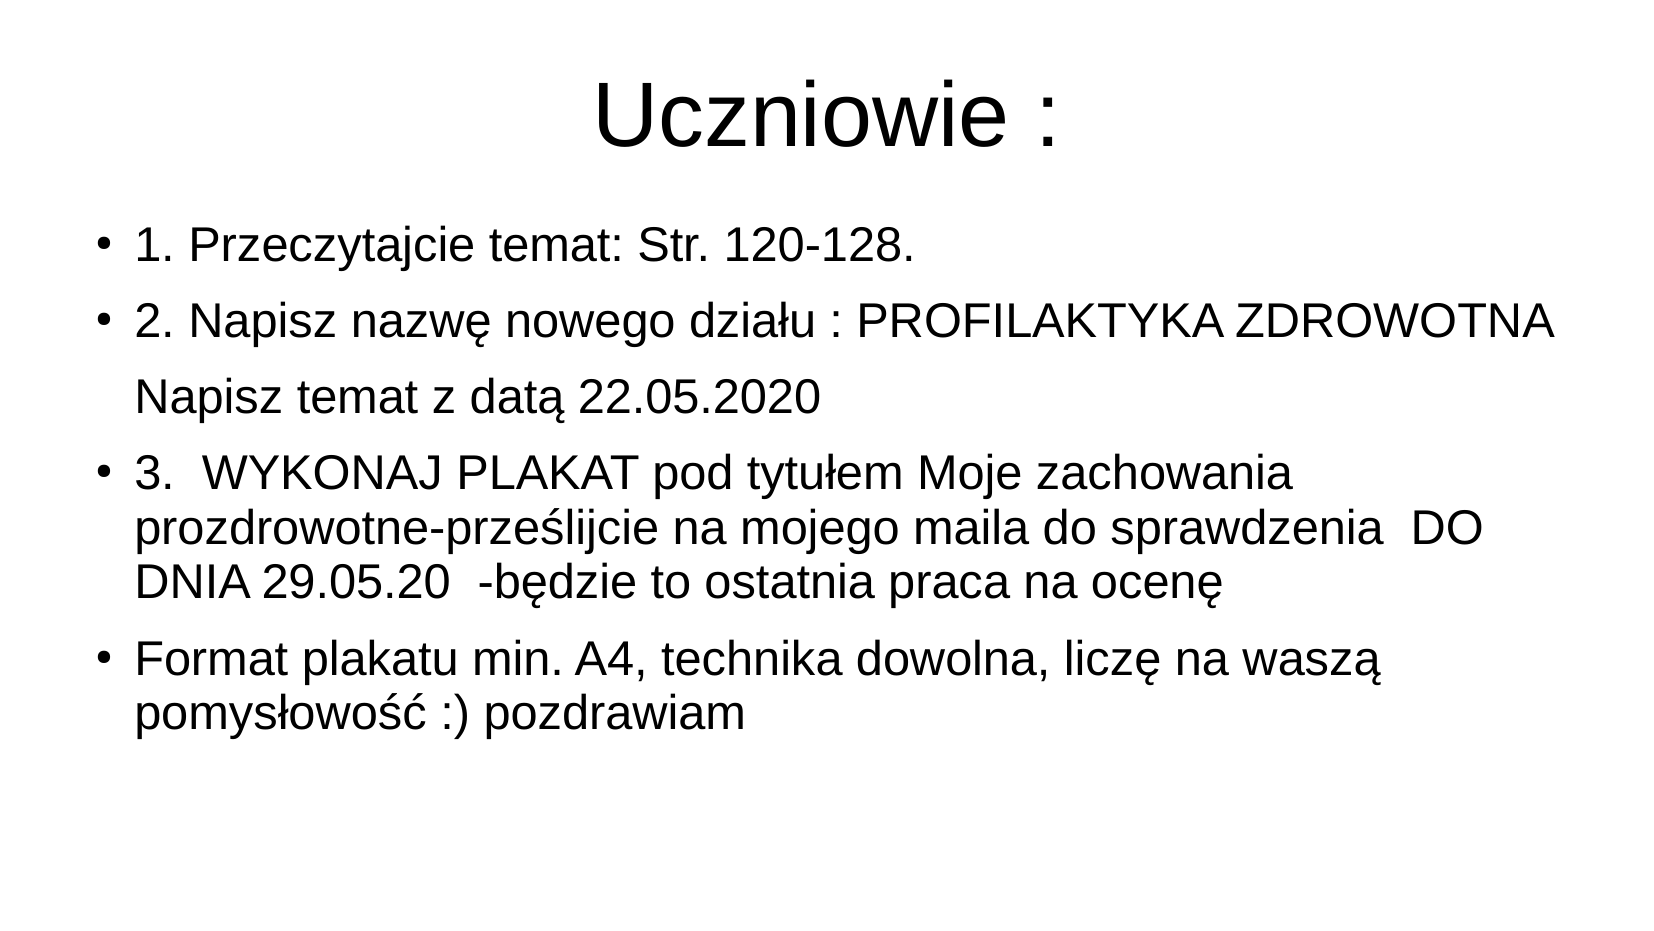

# Uczniowie :
1. Przeczytajcie temat: Str. 120-128.
2. Napisz nazwę nowego działu : PROFILAKTYKA ZDROWOTNA
Napisz temat z datą 22.05.2020
3. WYKONAJ PLAKAT pod tytułem Moje zachowania prozdrowotne-prześlijcie na mojego maila do sprawdzenia DO DNIA 29.05.20 -będzie to ostatnia praca na ocenę
Format plakatu min. A4, technika dowolna, liczę na waszą pomysłowość :) pozdrawiam